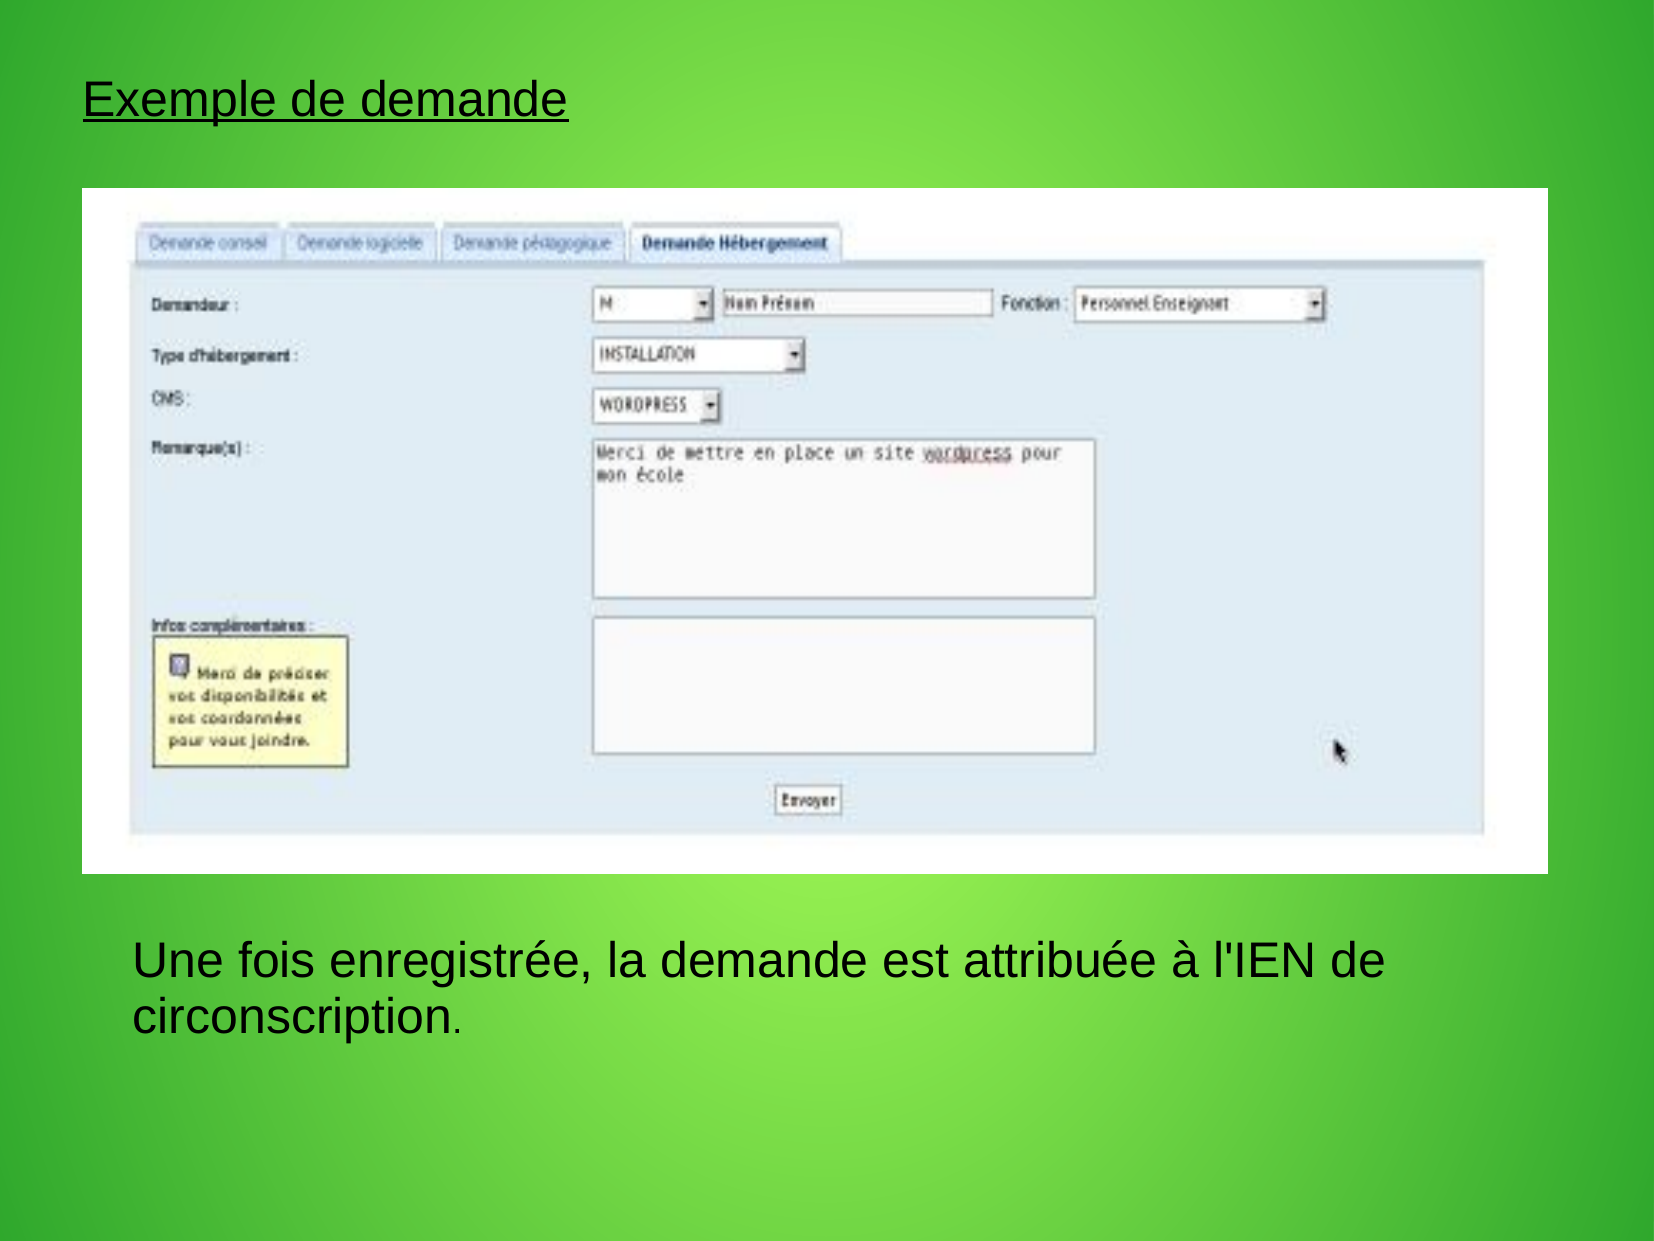

# Exemple de demande
Une fois enregistrée, la demande est attribuée à l'IEN de circonscription.